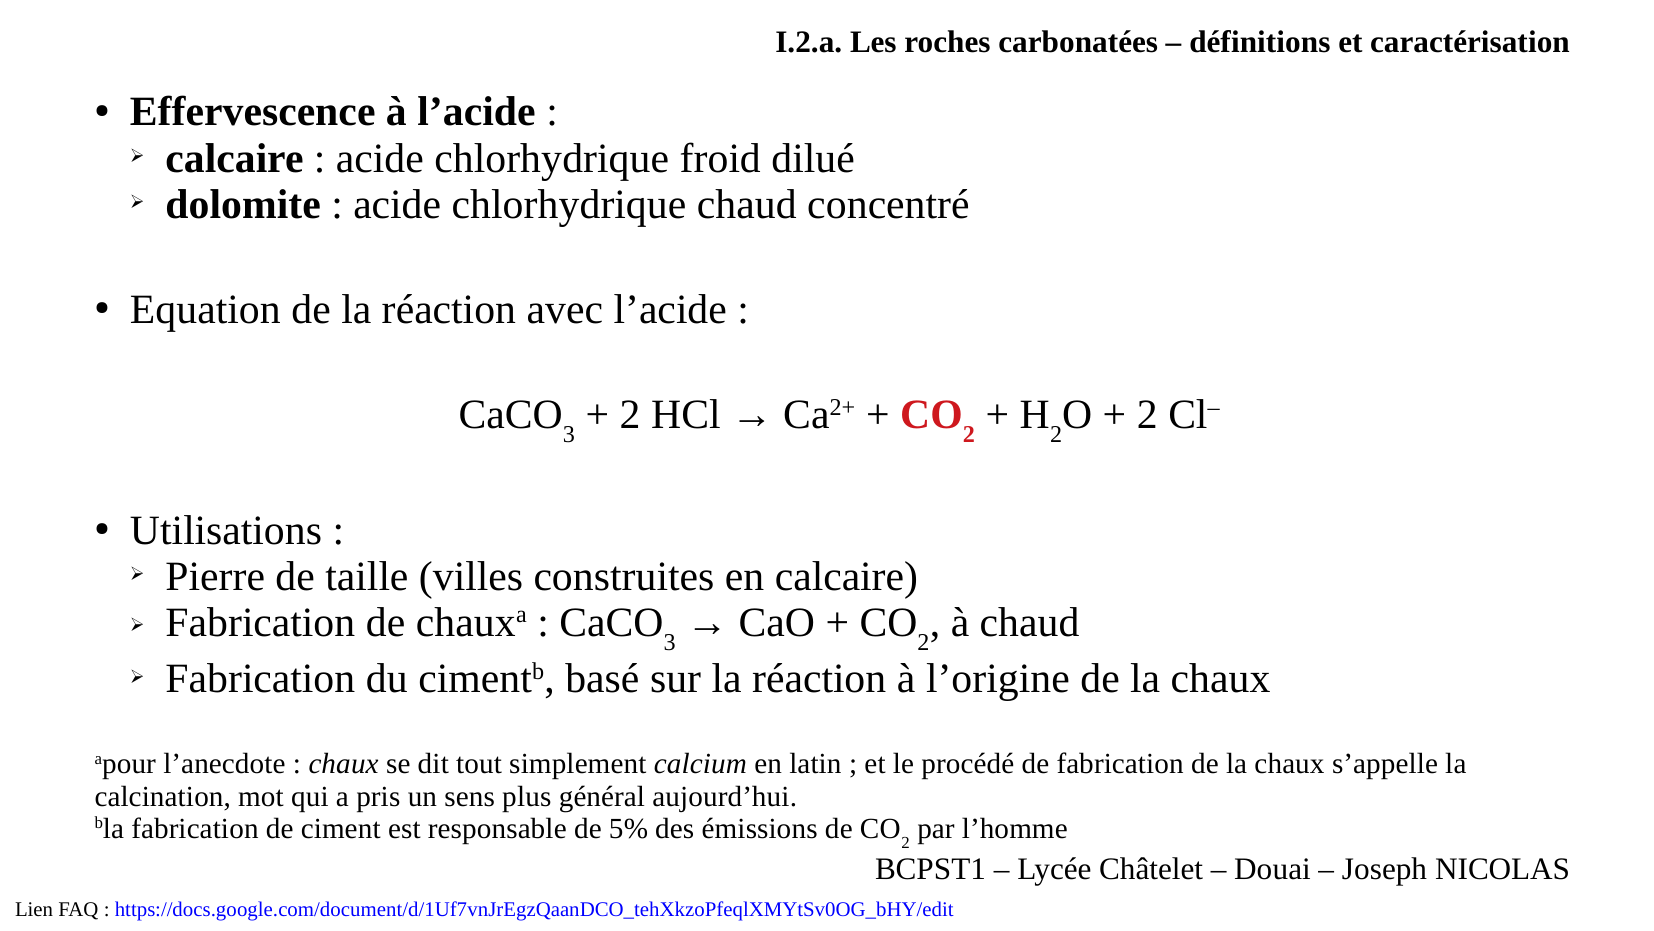

I.2.a. Les roches carbonatées – définitions et caractérisation
Effervescence à l’acide :
calcaire : acide chlorhydrique froid dilué
dolomite : acide chlorhydrique chaud concentré
Equation de la réaction avec l’acide :
CaCO3 + 2 HCl → Ca2+ + CO2 + H2O + 2 Cl–
Utilisations :
Pierre de taille (villes construites en calcaire)
Fabrication de chauxa : CaCO3 → CaO + CO2, à chaud
Fabrication du cimentb, basé sur la réaction à l’origine de la chaux
apour l’anecdote : chaux se dit tout simplement calcium en latin ; et le procédé de fabrication de la chaux s’appelle la calcination, mot qui a pris un sens plus général aujourd’hui.
bla fabrication de ciment est responsable de 5% des émissions de CO2 par l’homme
BCPST1 – Lycée Châtelet – Douai – Joseph NICOLAS
Lien FAQ : https://docs.google.com/document/d/1Uf7vnJrEgzQaanDCO_tehXkzoPfeqlXMYtSv0OG_bHY/edit